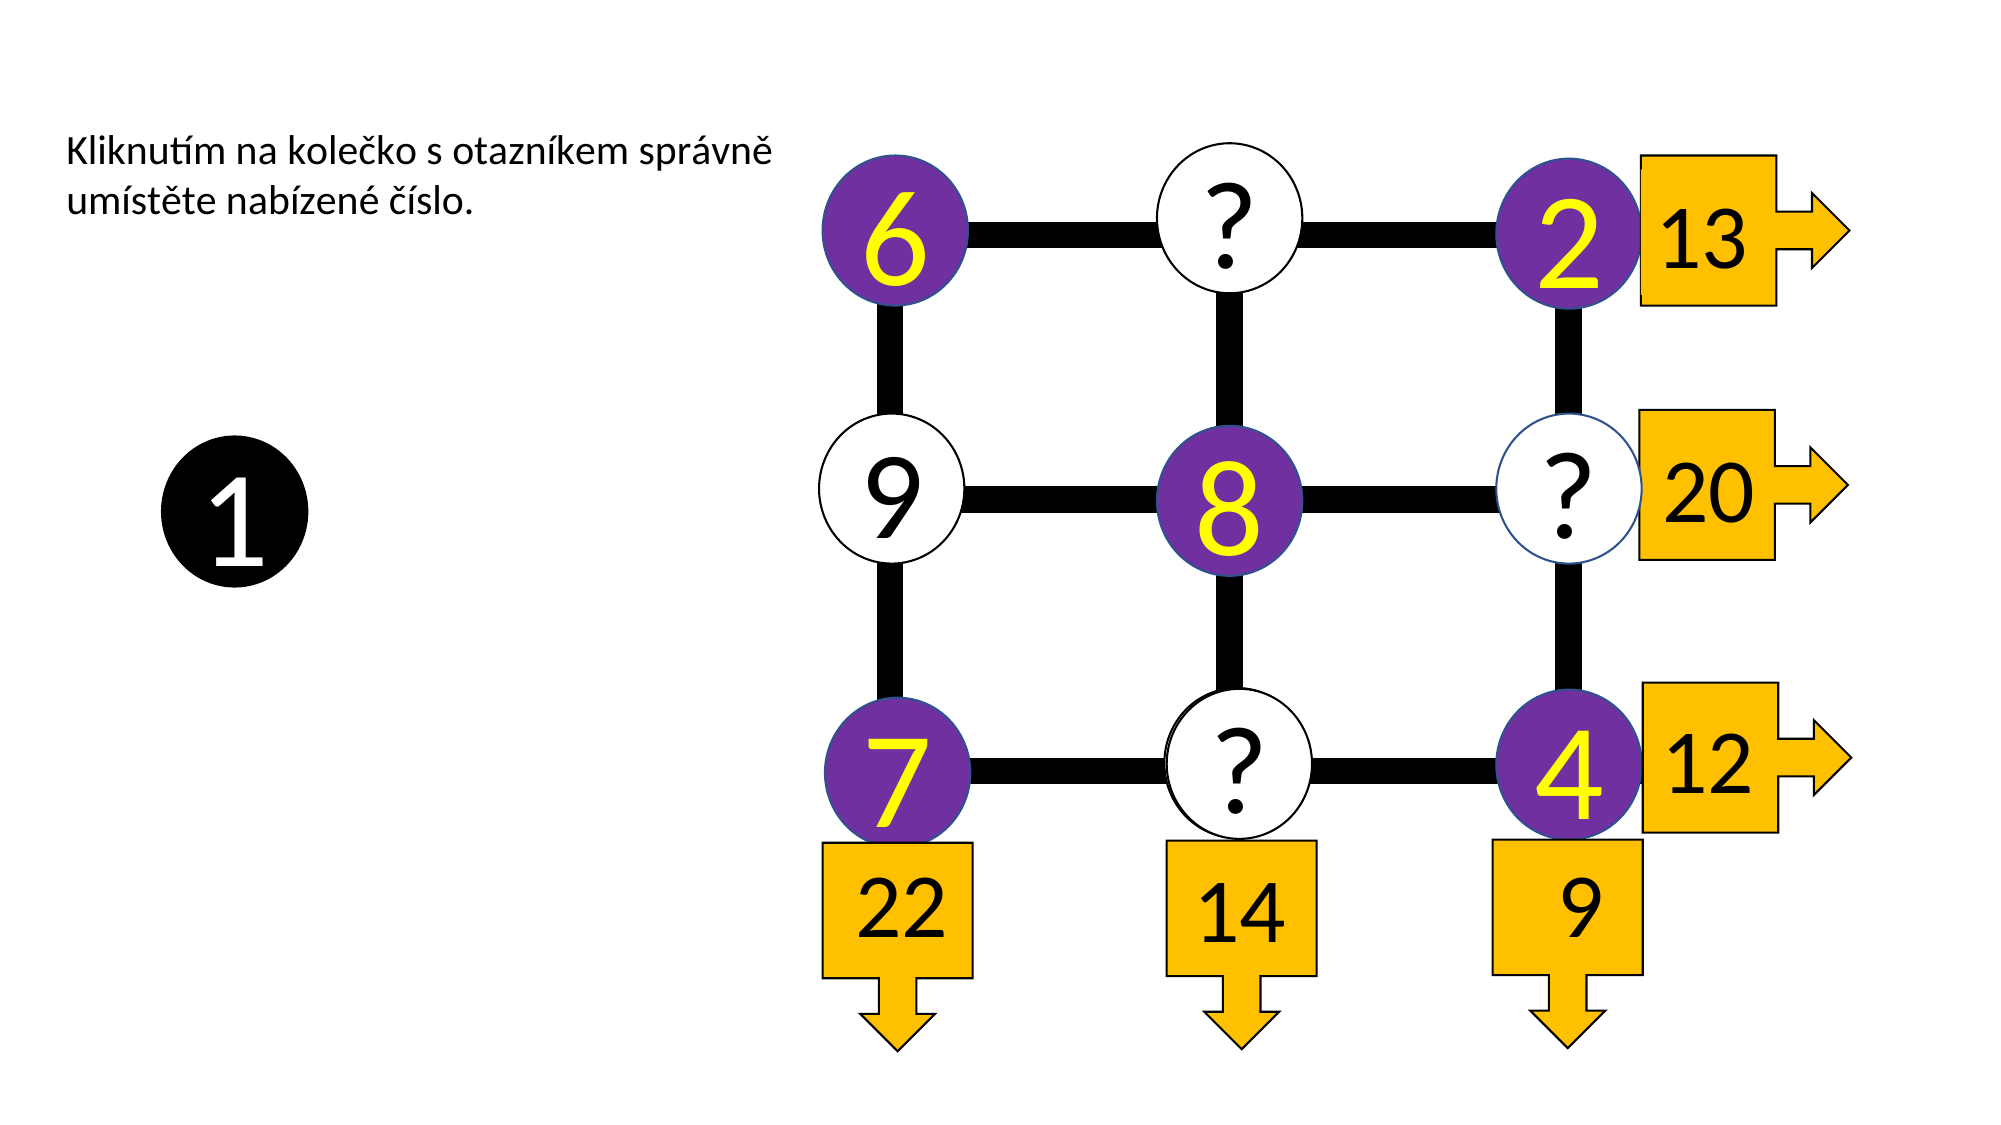

Kliknutím na kolečko s otazníkem správně
umístěte nabízené číslo.
?
6
2
13
9
?
20
8
1
1
?
4
12
7
22
9
14